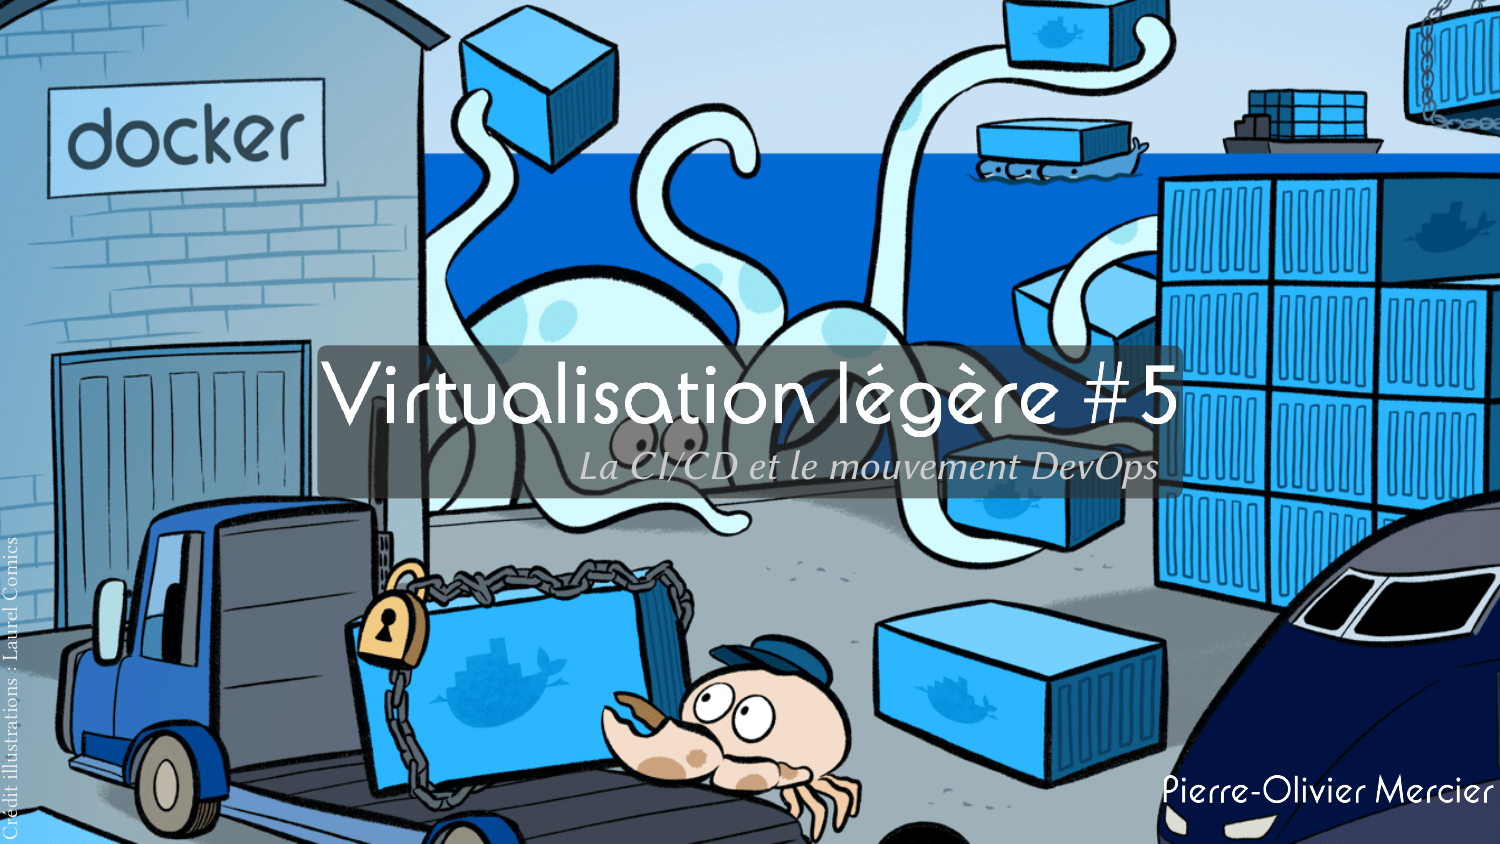

La CI/CD et le mouvement DevOps
Crédit illustrations : Laurel Comics